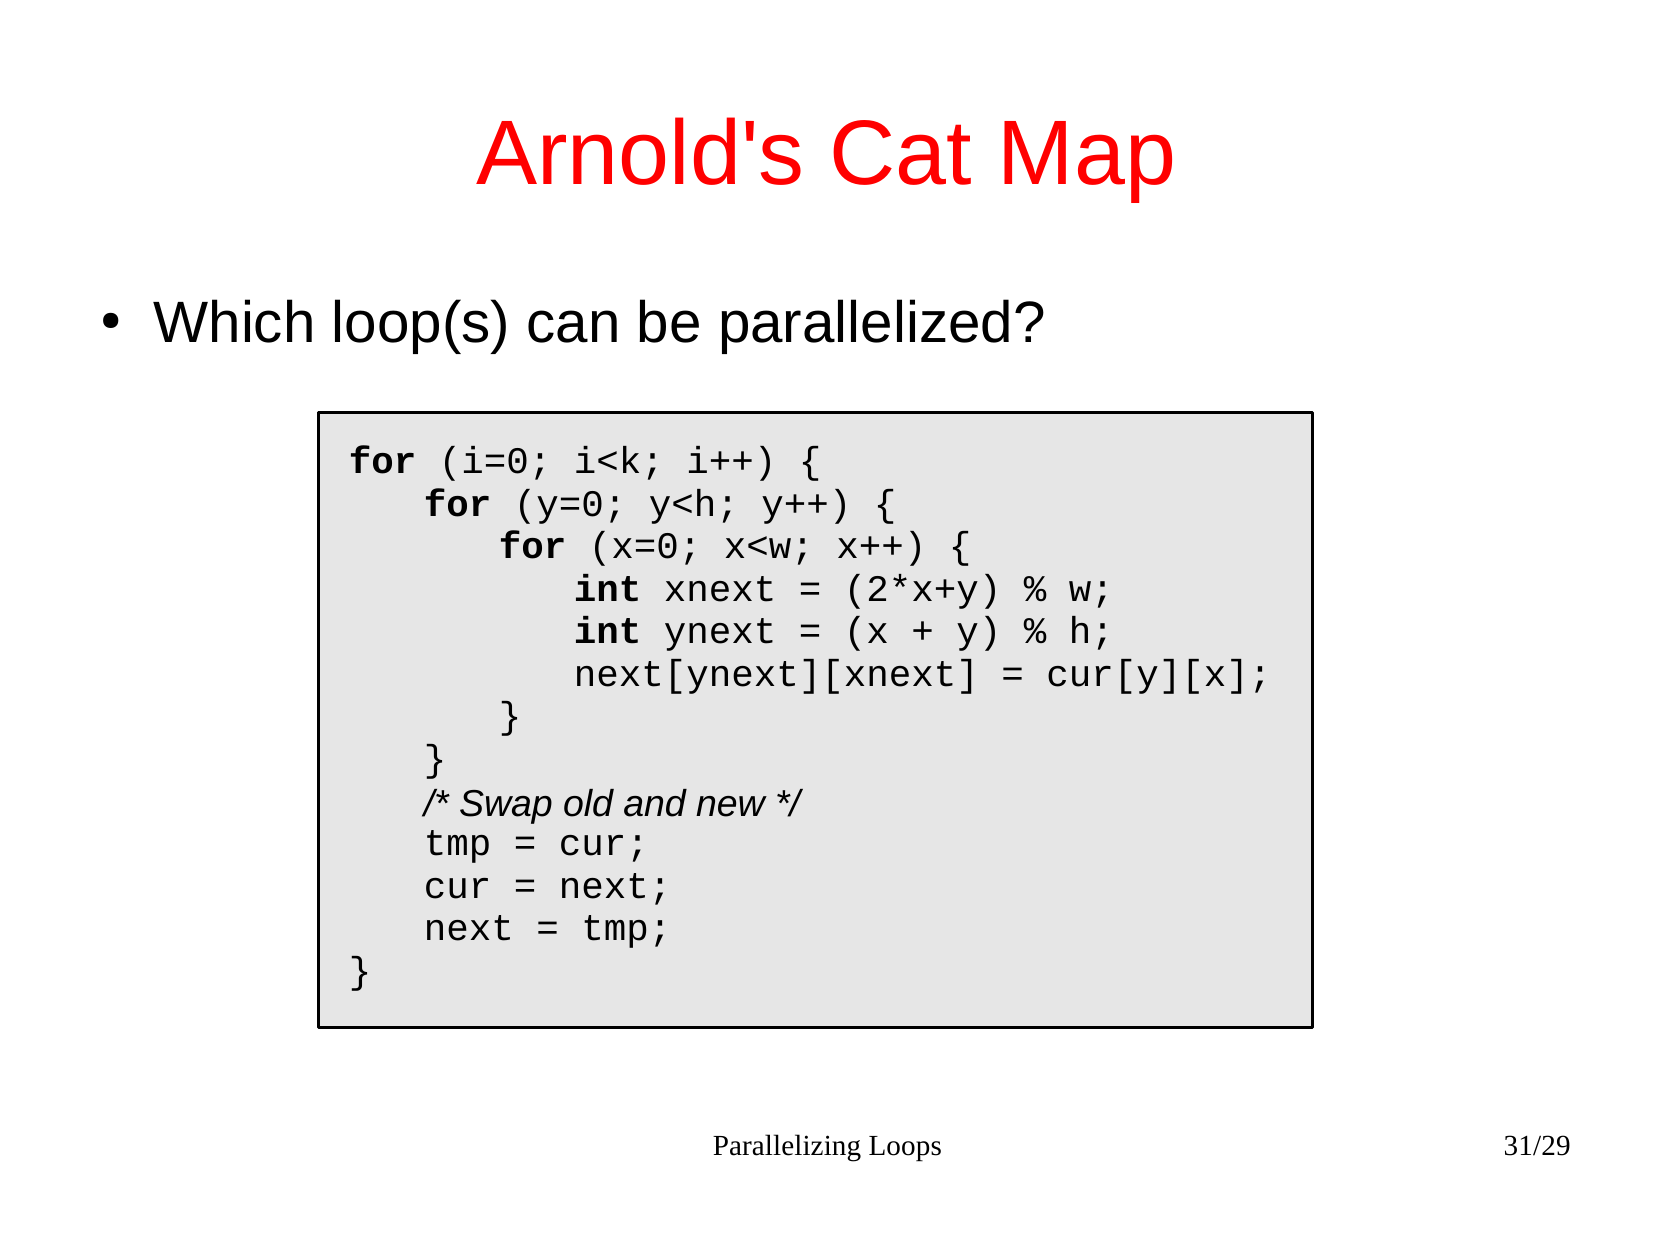

# Arnold's Cat Map
Which loop(s) can be parallelized?
for (i=0; i<k; i++) {
	for (y=0; y<h; y++) {
		for (x=0; x<w; x++) {
			int xnext = (2*x+y) % w;
			int ynext = (x + y) % h;
			next[ynext][xnext] = cur[y][x];
		}
	}
	/* Swap old and new */
	tmp = cur;
	cur = next;
	next = tmp;
}
Parallelizing Loops
31